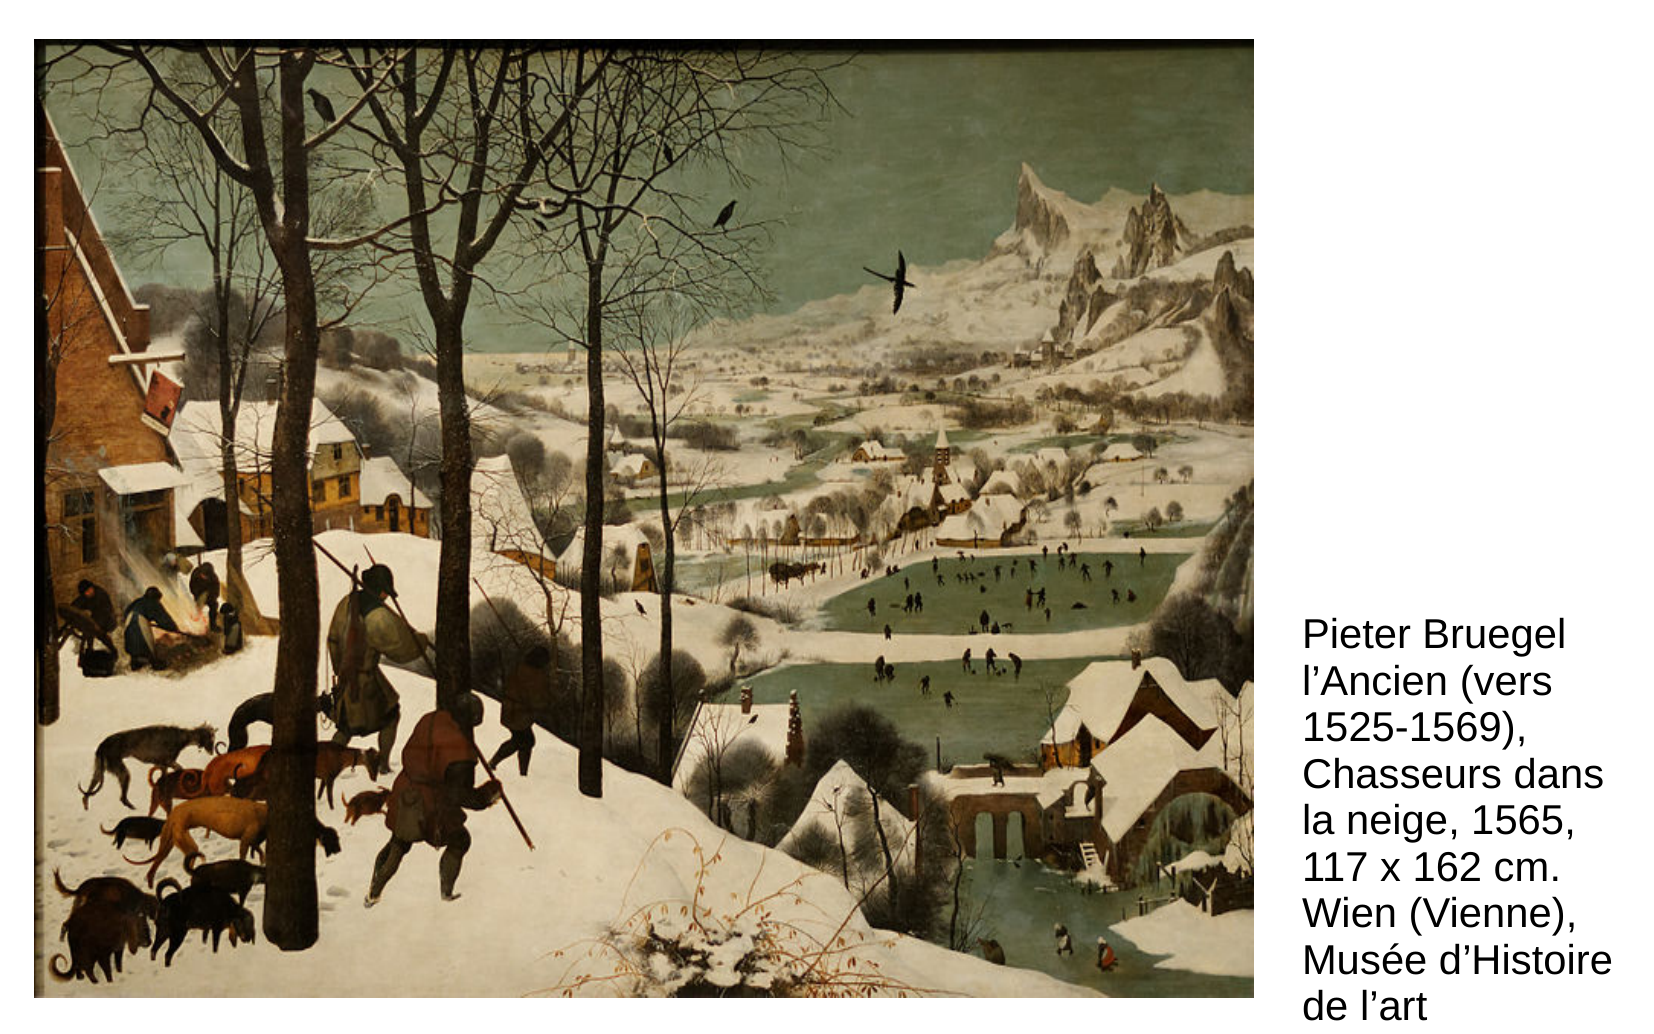

Pieter Bruegel l’Ancien (vers 1525-1569), Chasseurs dans la neige, 1565, 117 x 162 cm. Wien (Vienne), Musée d’Histoire de l’art